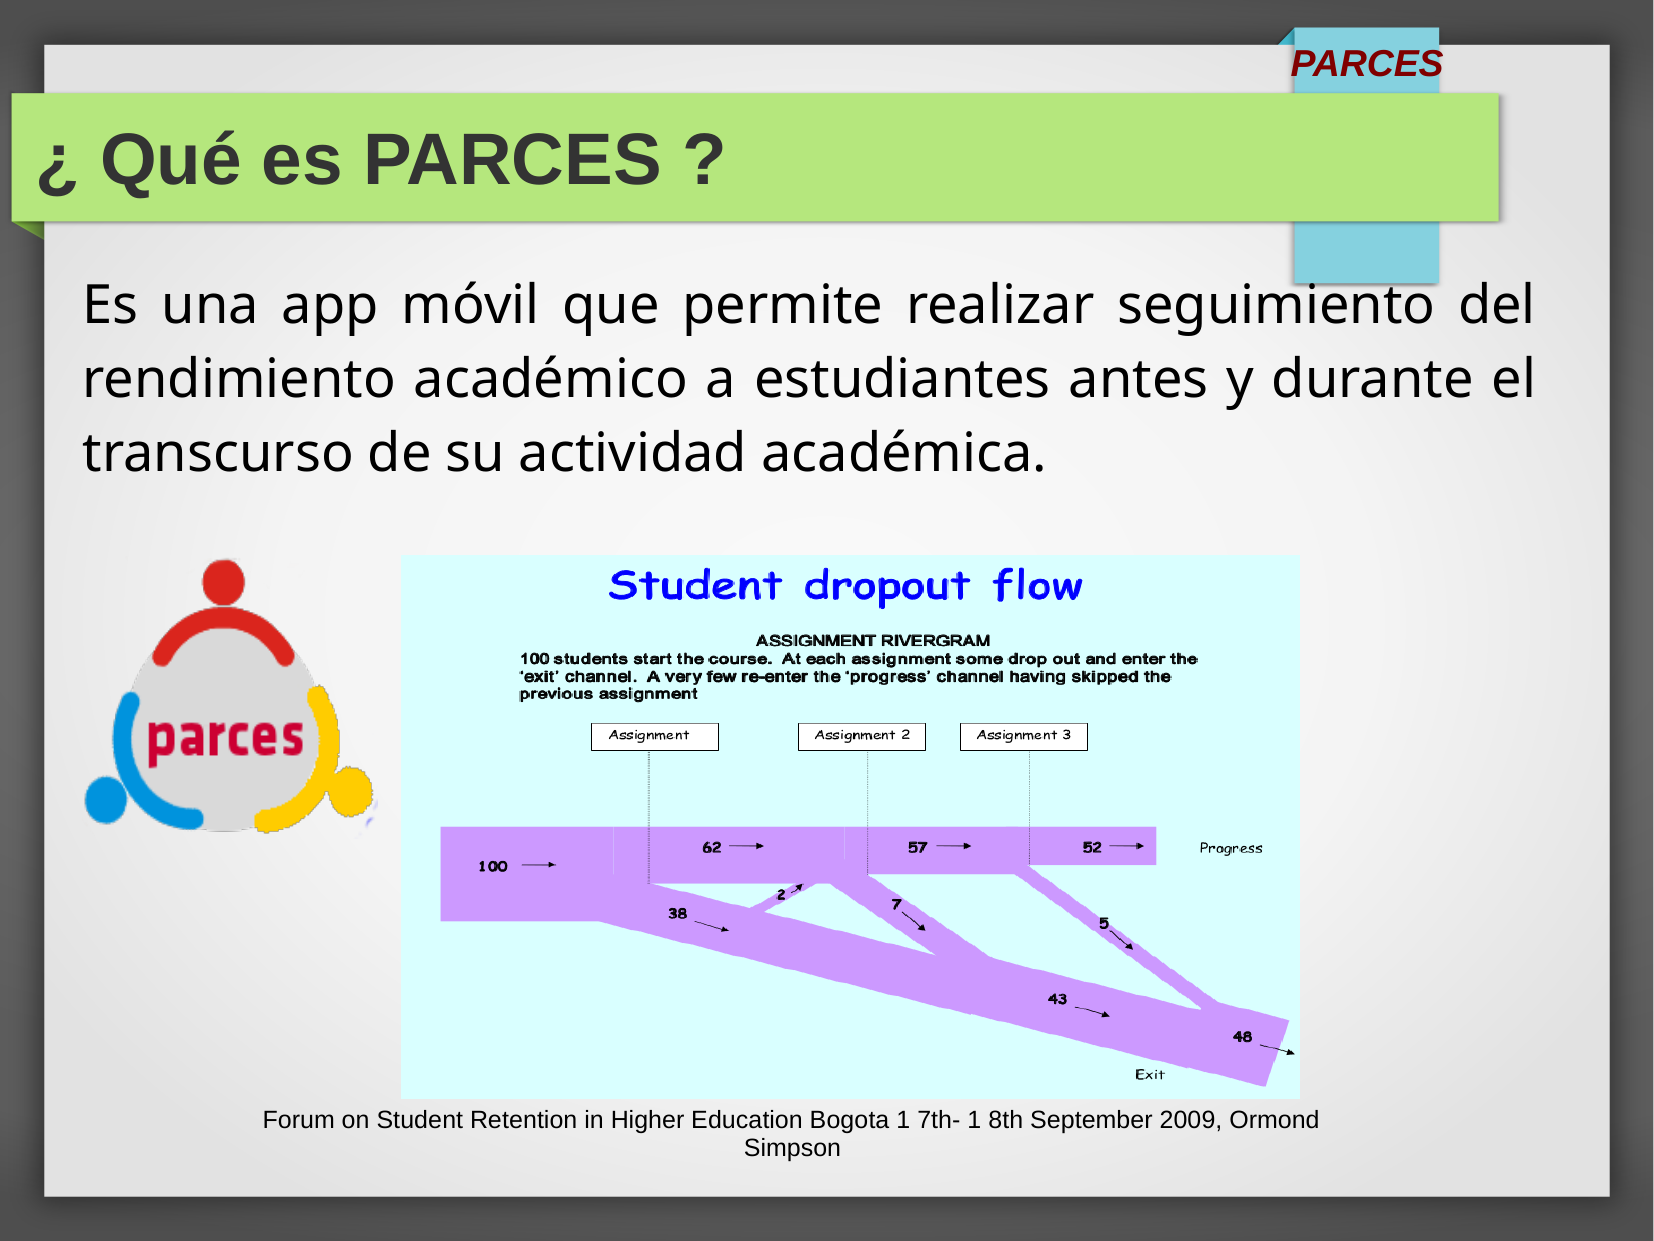

PARCES
# ¿ Qué es PARCES ?
Es una app móvil que permite realizar seguimiento del rendimiento académico a estudiantes antes y durante el transcurso de su actividad académica.
Forum on Student Retention in Higher Education Bogota 1 7th- 1 8th September 2009, Ormond Simpson